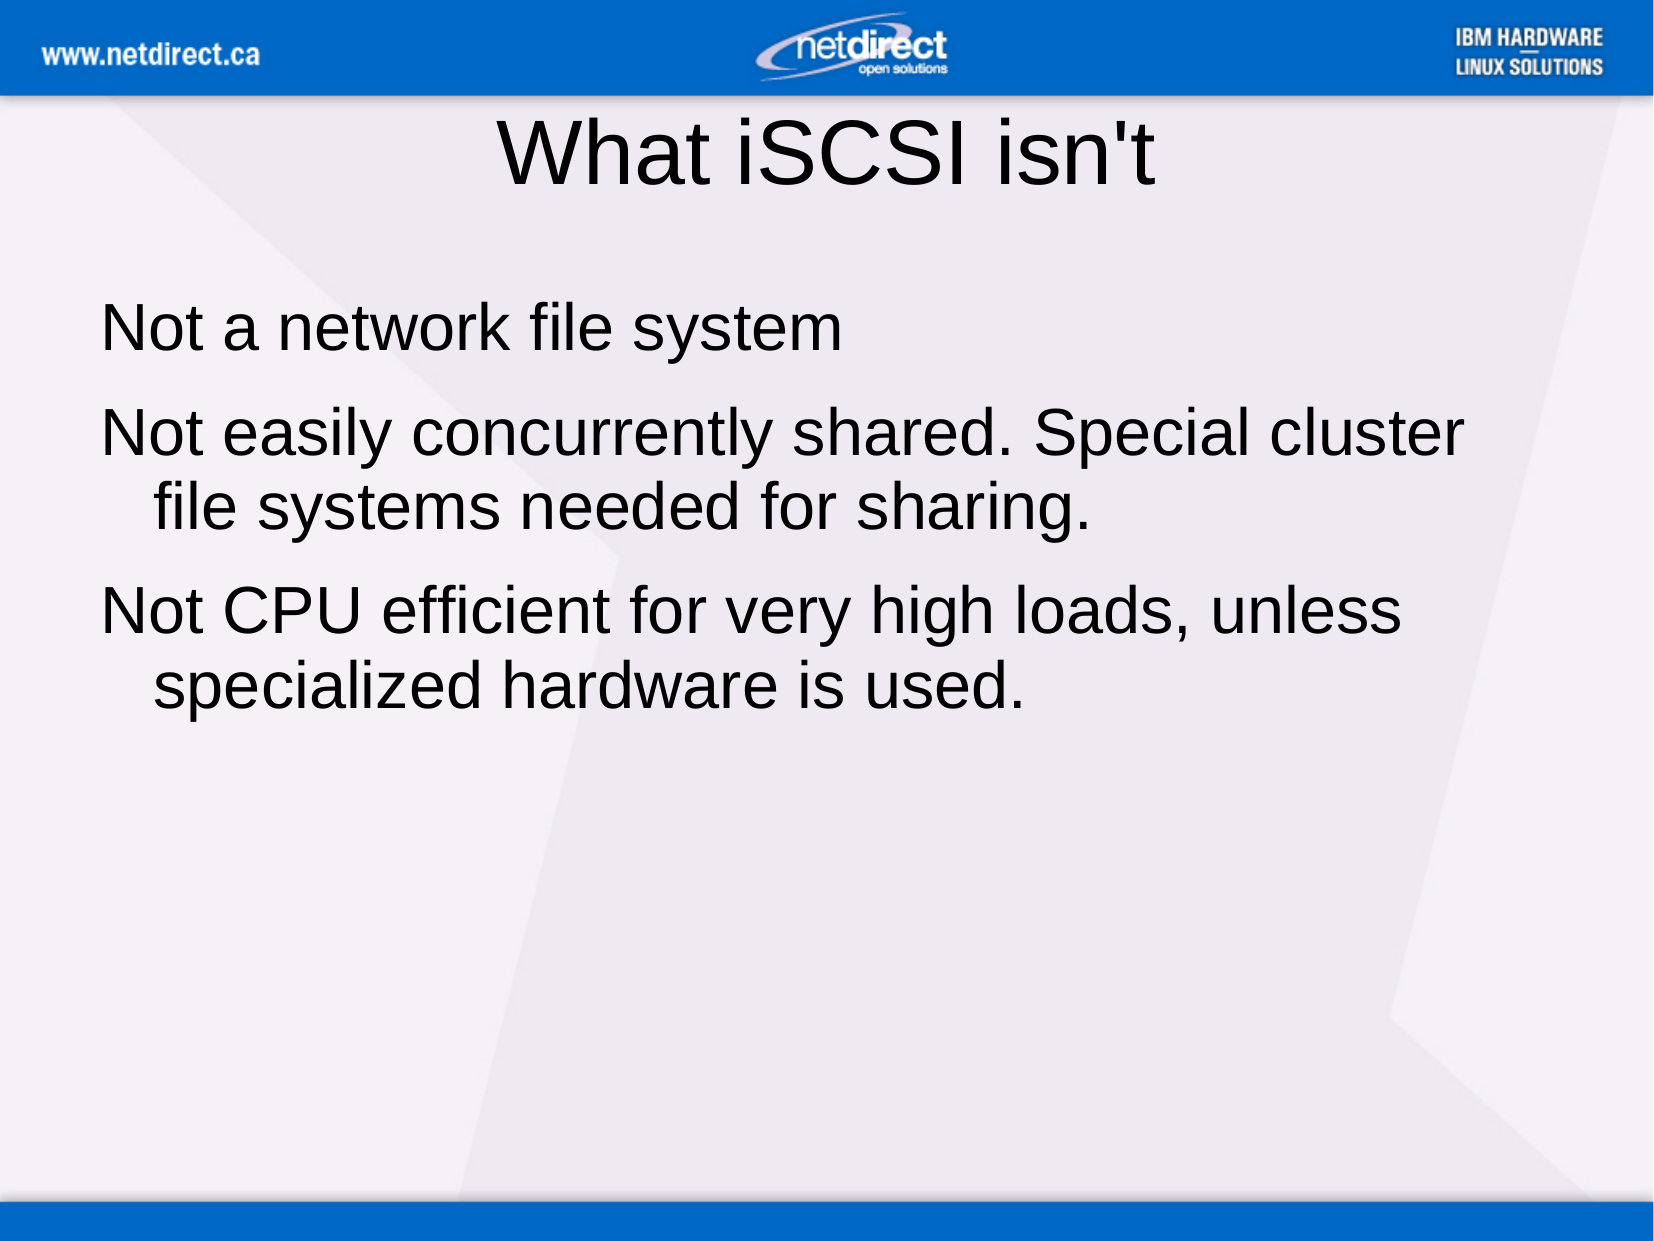

# What iSCSI isn't
Not a network file system
Not easily concurrently shared. Special cluster file systems needed for sharing.
Not CPU efficient for very high loads, unless specialized hardware is used.